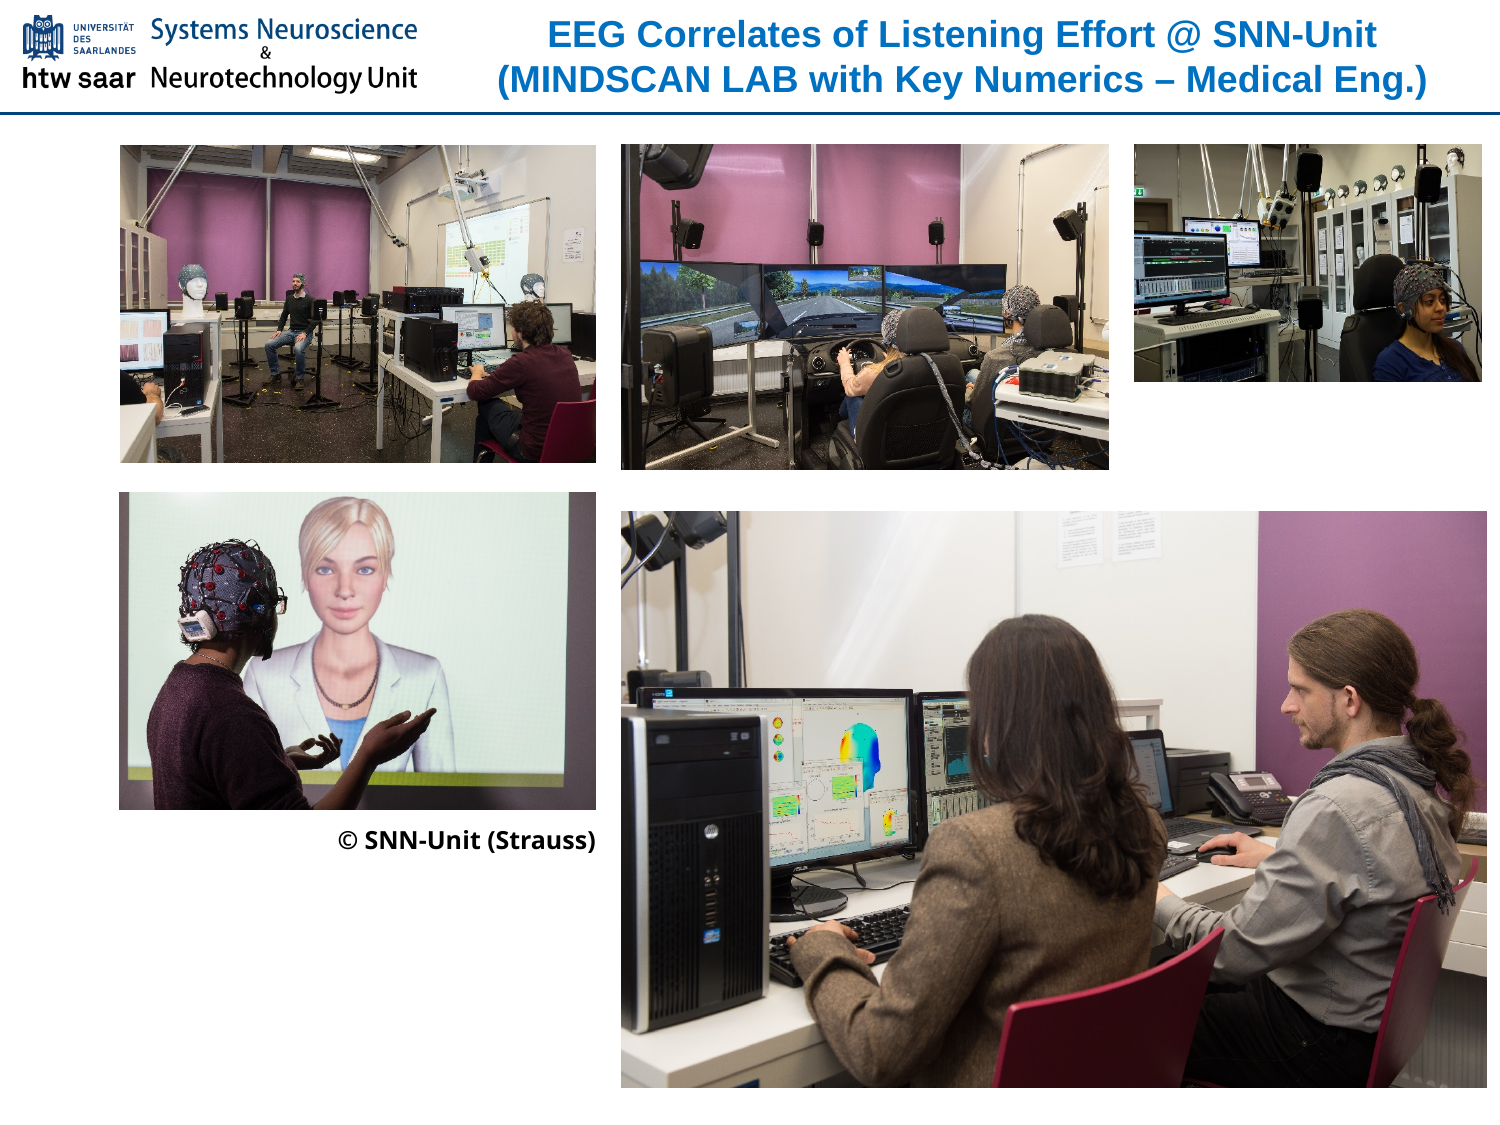

# EEG Correlates of Listening Effort @ SNN-Unit (MINDSCAN LAB with Key Numerics – Medical Eng.)
© SNN-Unit (Strauss)